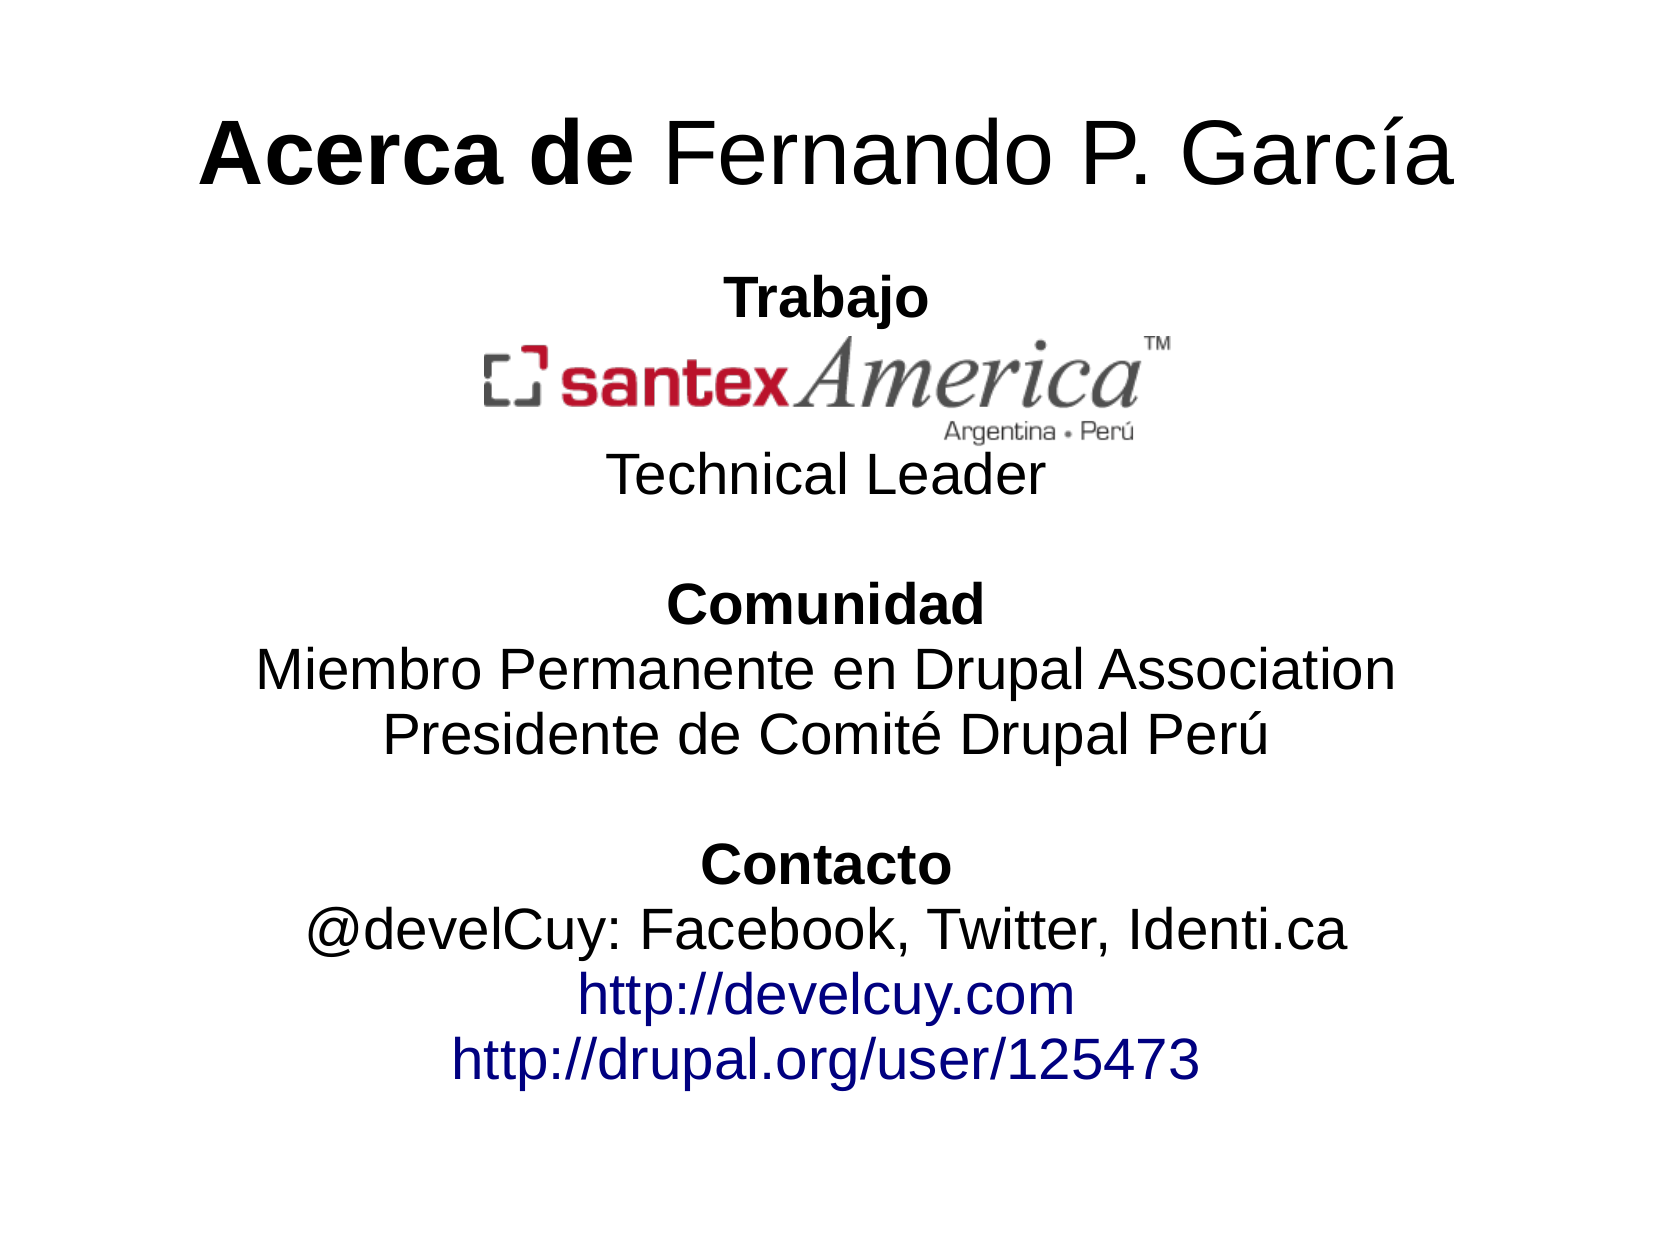

Acerca de Fernando P. García
# Trabajo Santex America Technical Leader
Comunidad
Miembro Permanente en Drupal Association
Presidente de Comité Drupal Perú
Contacto
@develCuy: Facebook, Twitter, Identi.ca
http://develcuy.com
http://drupal.org/user/125473